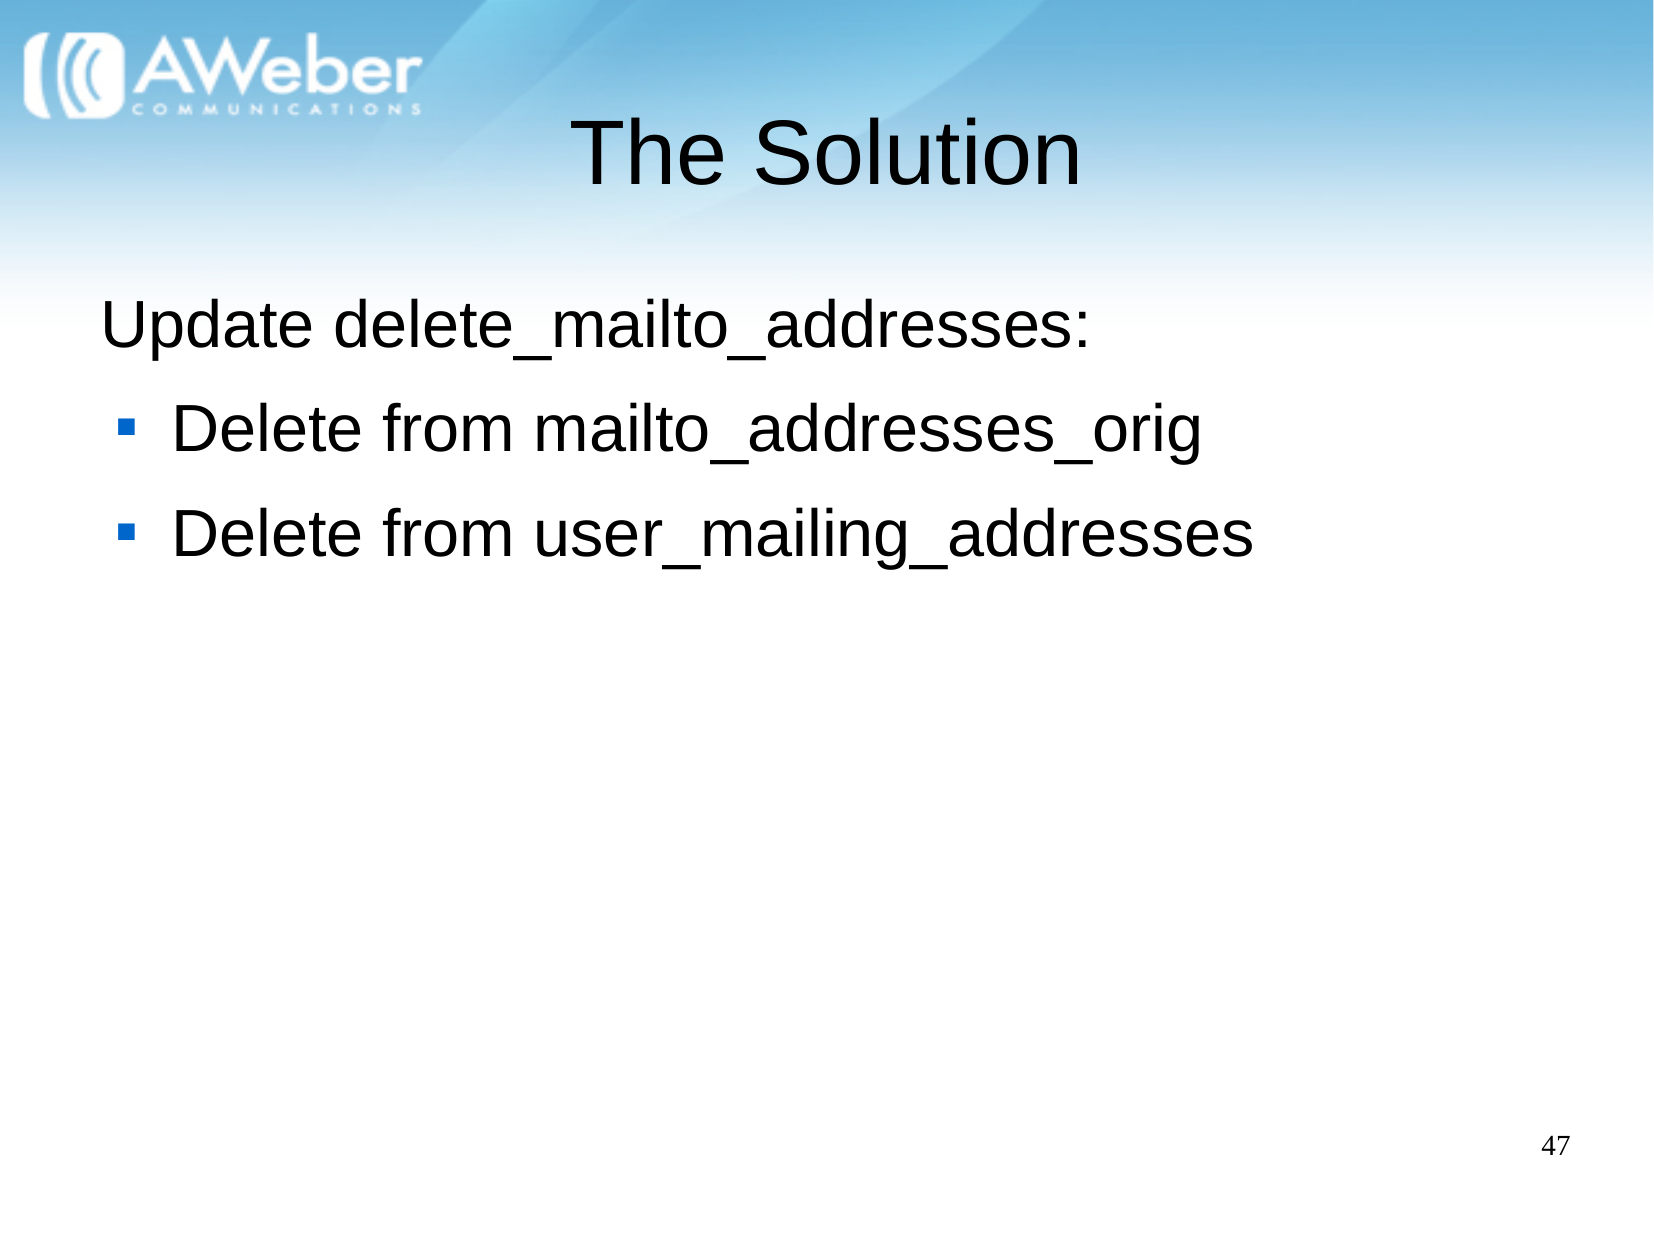

# The Solution
Update delete_mailto_addresses:
Delete from mailto_addresses_orig
Delete from user_mailing_addresses
47